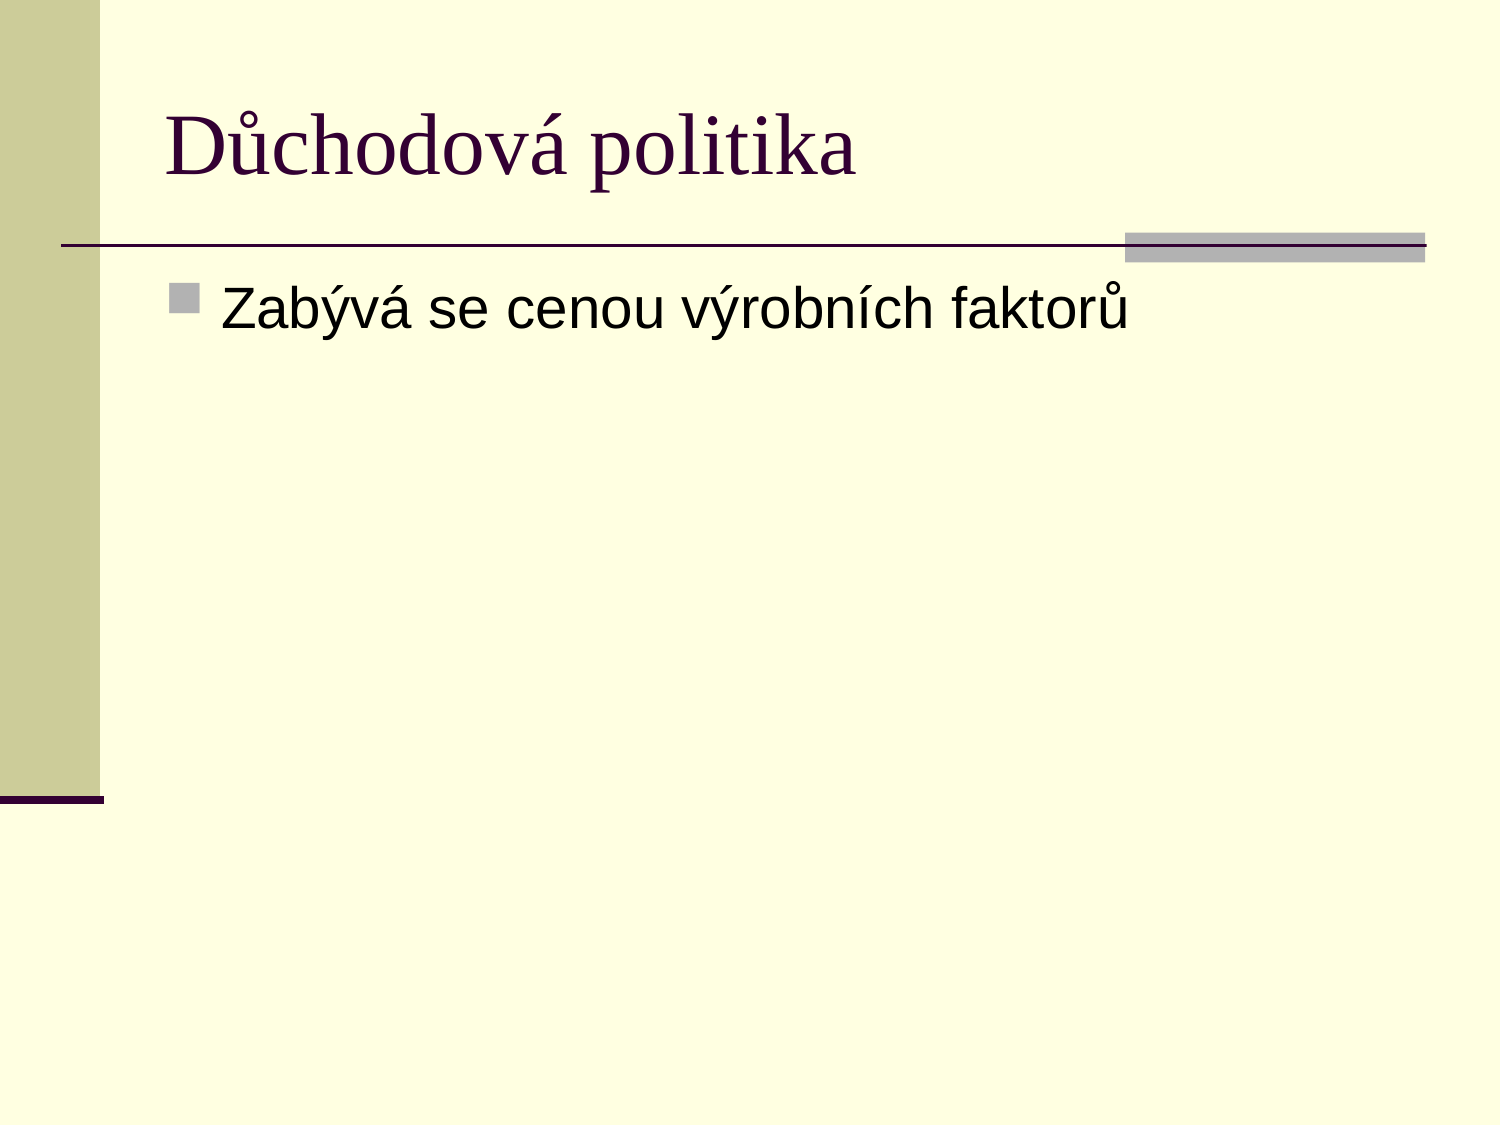

# Důchodová politika
Zabývá se cenou výrobních faktorů